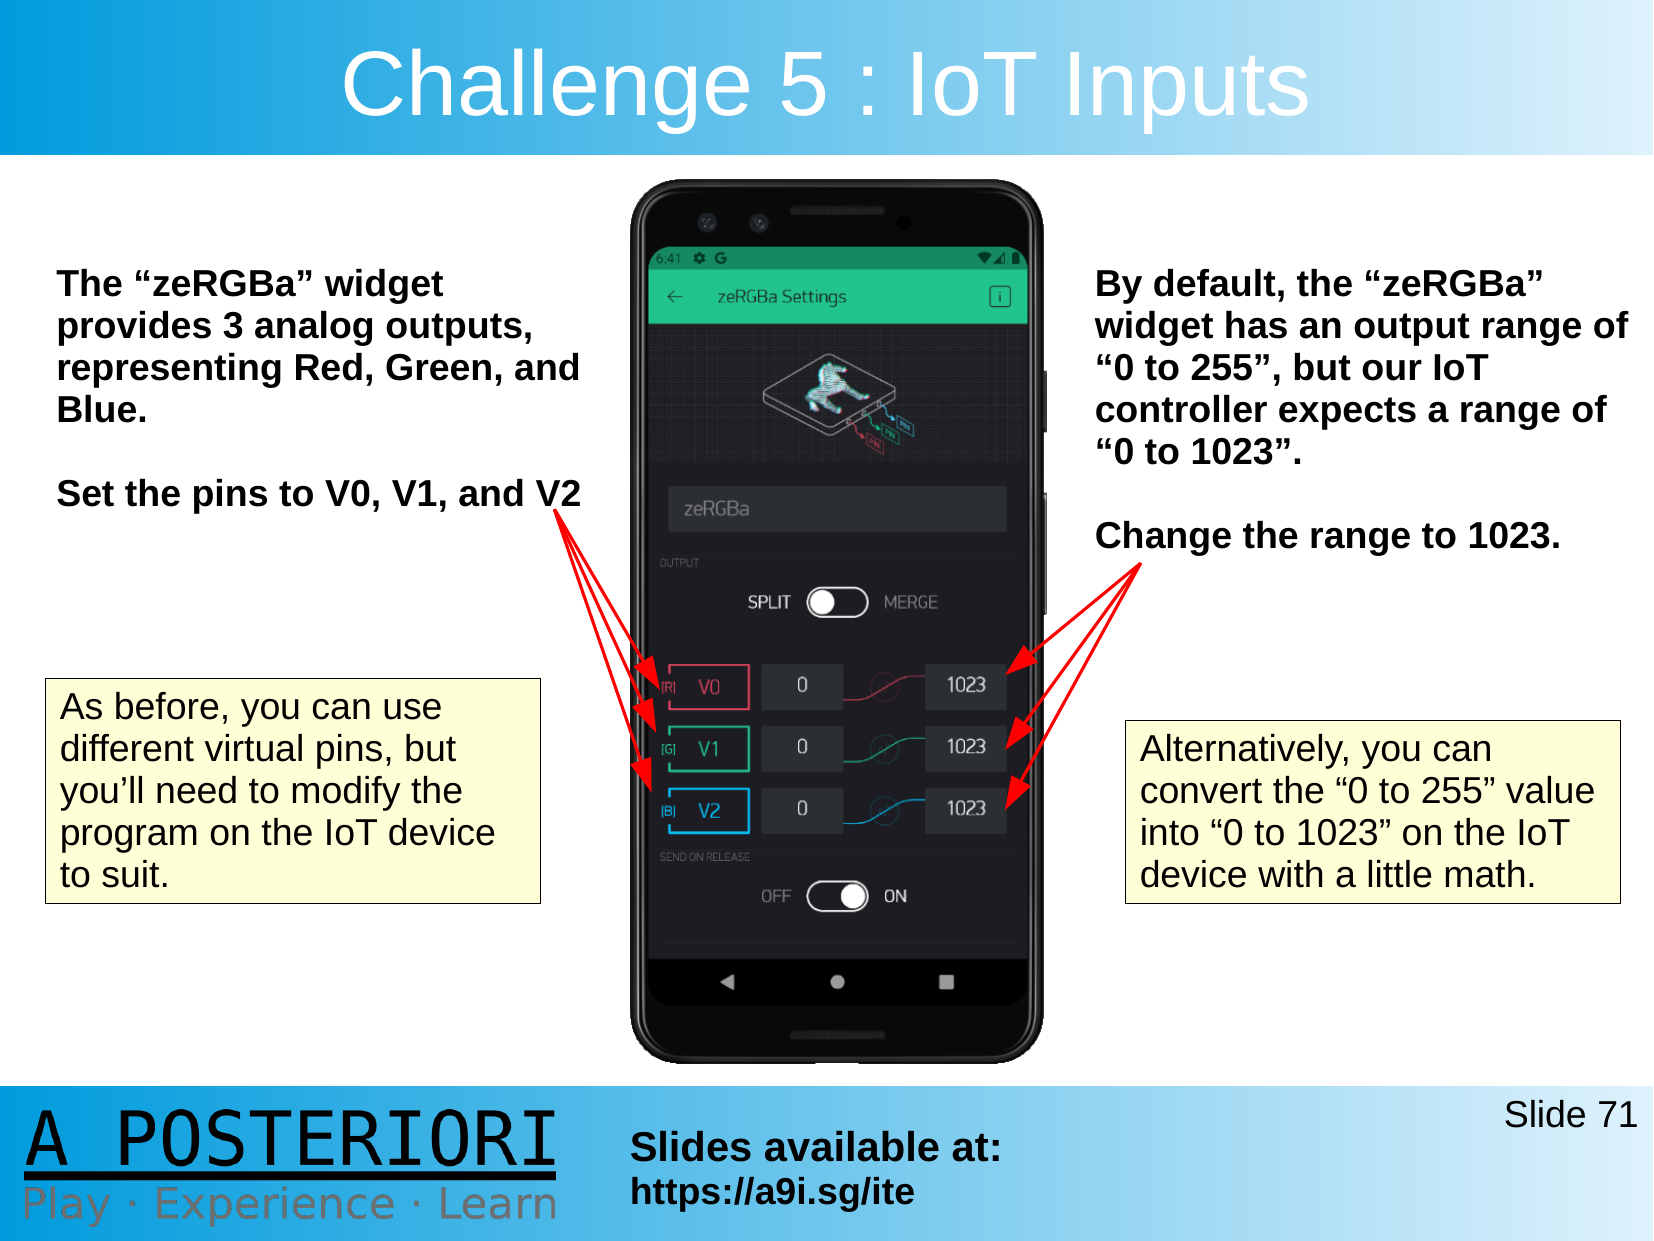

# Challenge 5 : IoT Inputs
By default, the “zeRGBa” widget has an output range of “0 to 255”, but our IoT controller expects a range of “0 to 1023”.
Change the range to 1023.
The “zeRGBa” widget provides 3 analog outputs, representing Red, Green, and Blue.
Set the pins to V0, V1, and V2
As before, you can use different virtual pins, but you’ll need to modify the program on the IoT device to suit.
Alternatively, you can convert the “0 to 255” value into “0 to 1023” on the IoT device with a little math.